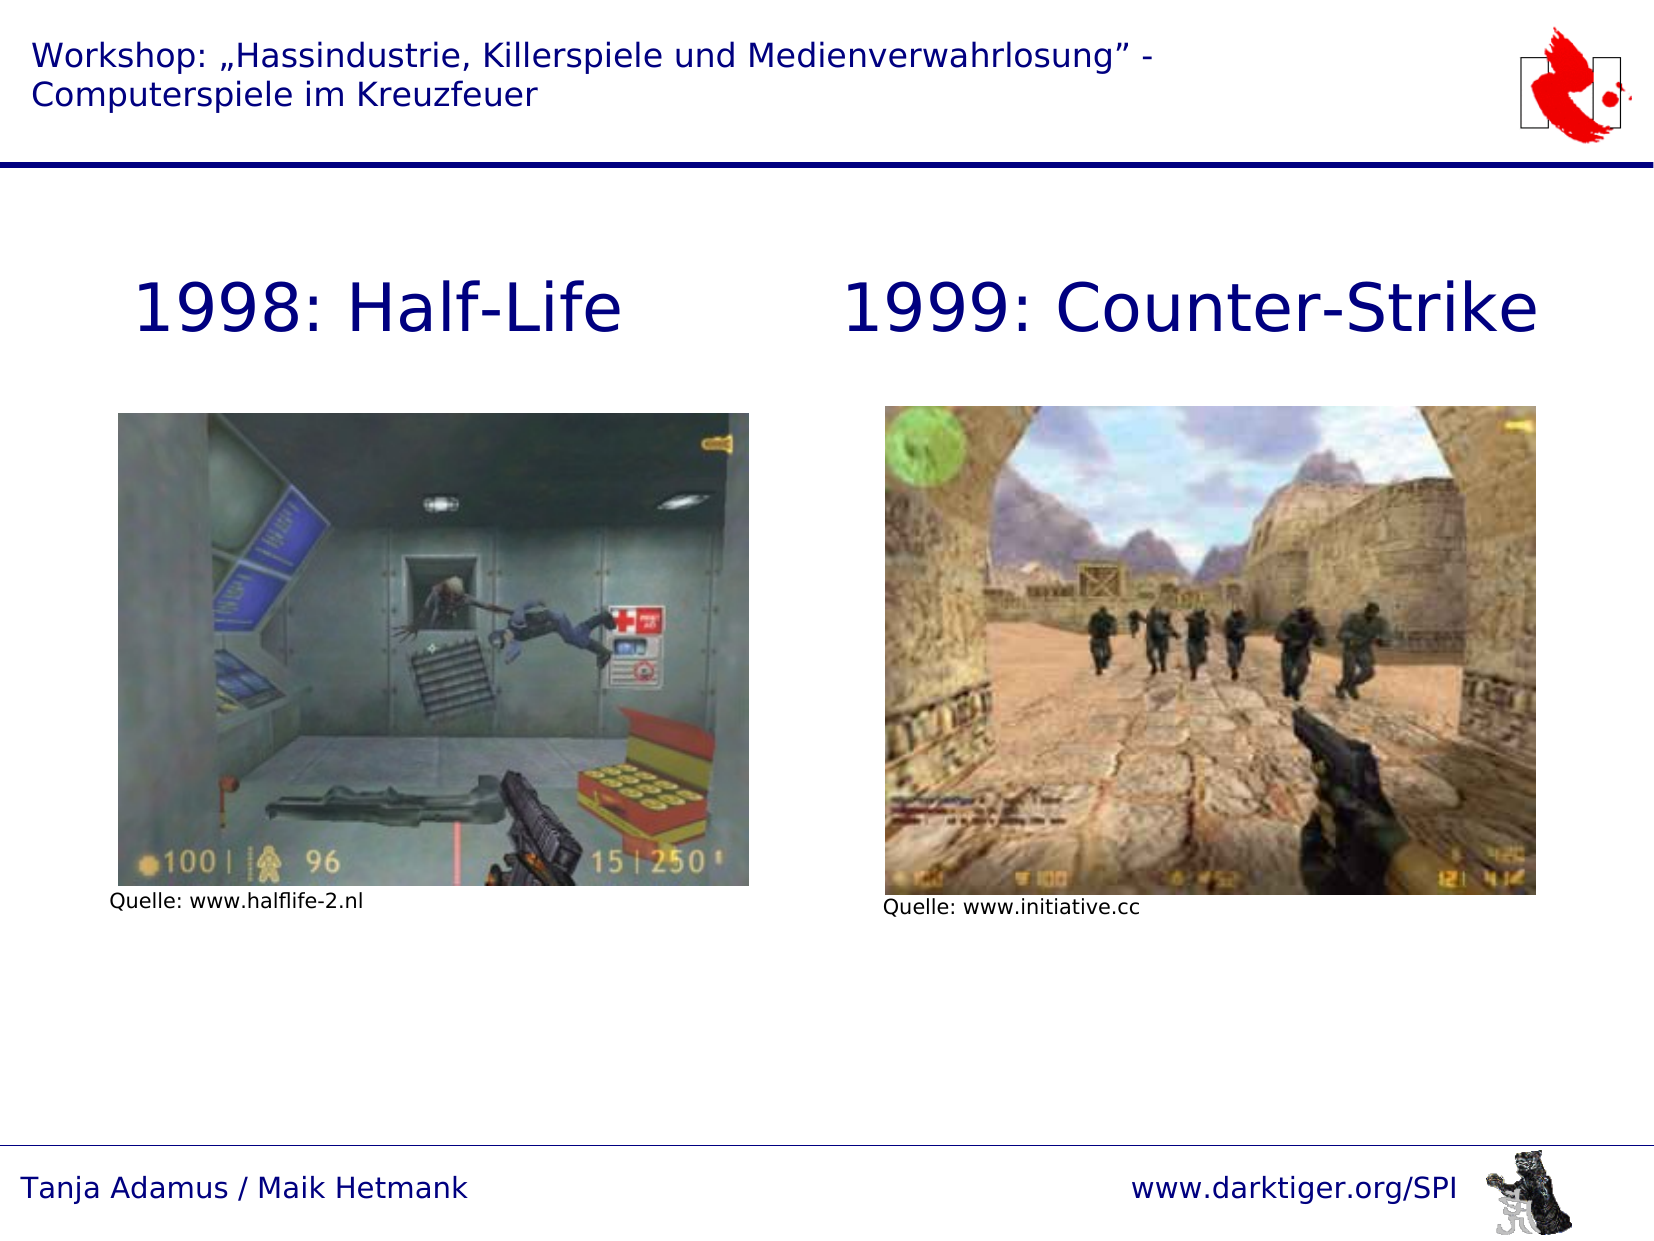

Workshop: „Hassindustrie, Killerspiele und Medienverwahrlosung” - Computerspiele im Kreuzfeuer
1998: Half-Life
1999: Counter-Strike
Quelle: www.halflife-2.nl
Quelle: www.initiative.cc